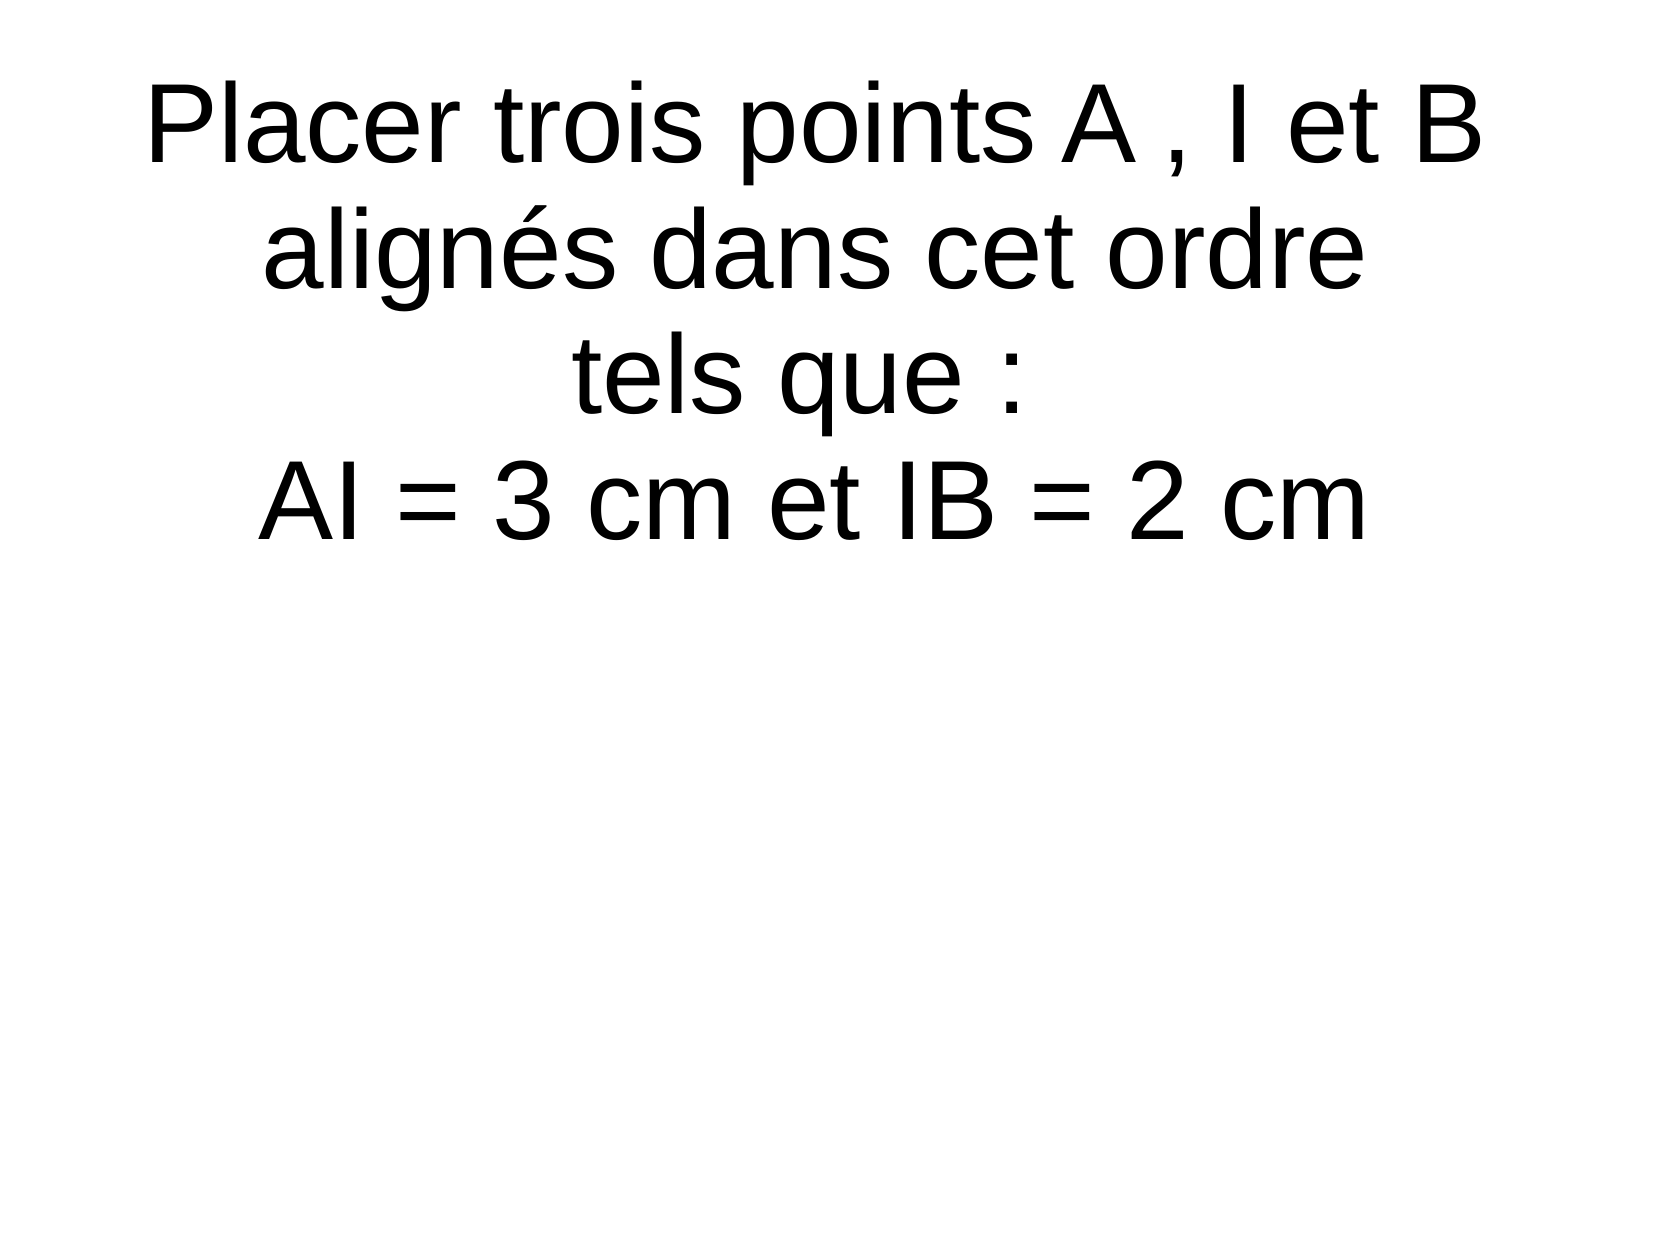

# Placer trois points A , I et B alignés dans cet ordre
tels que :
AI = 3 cm et IB = 2 cm